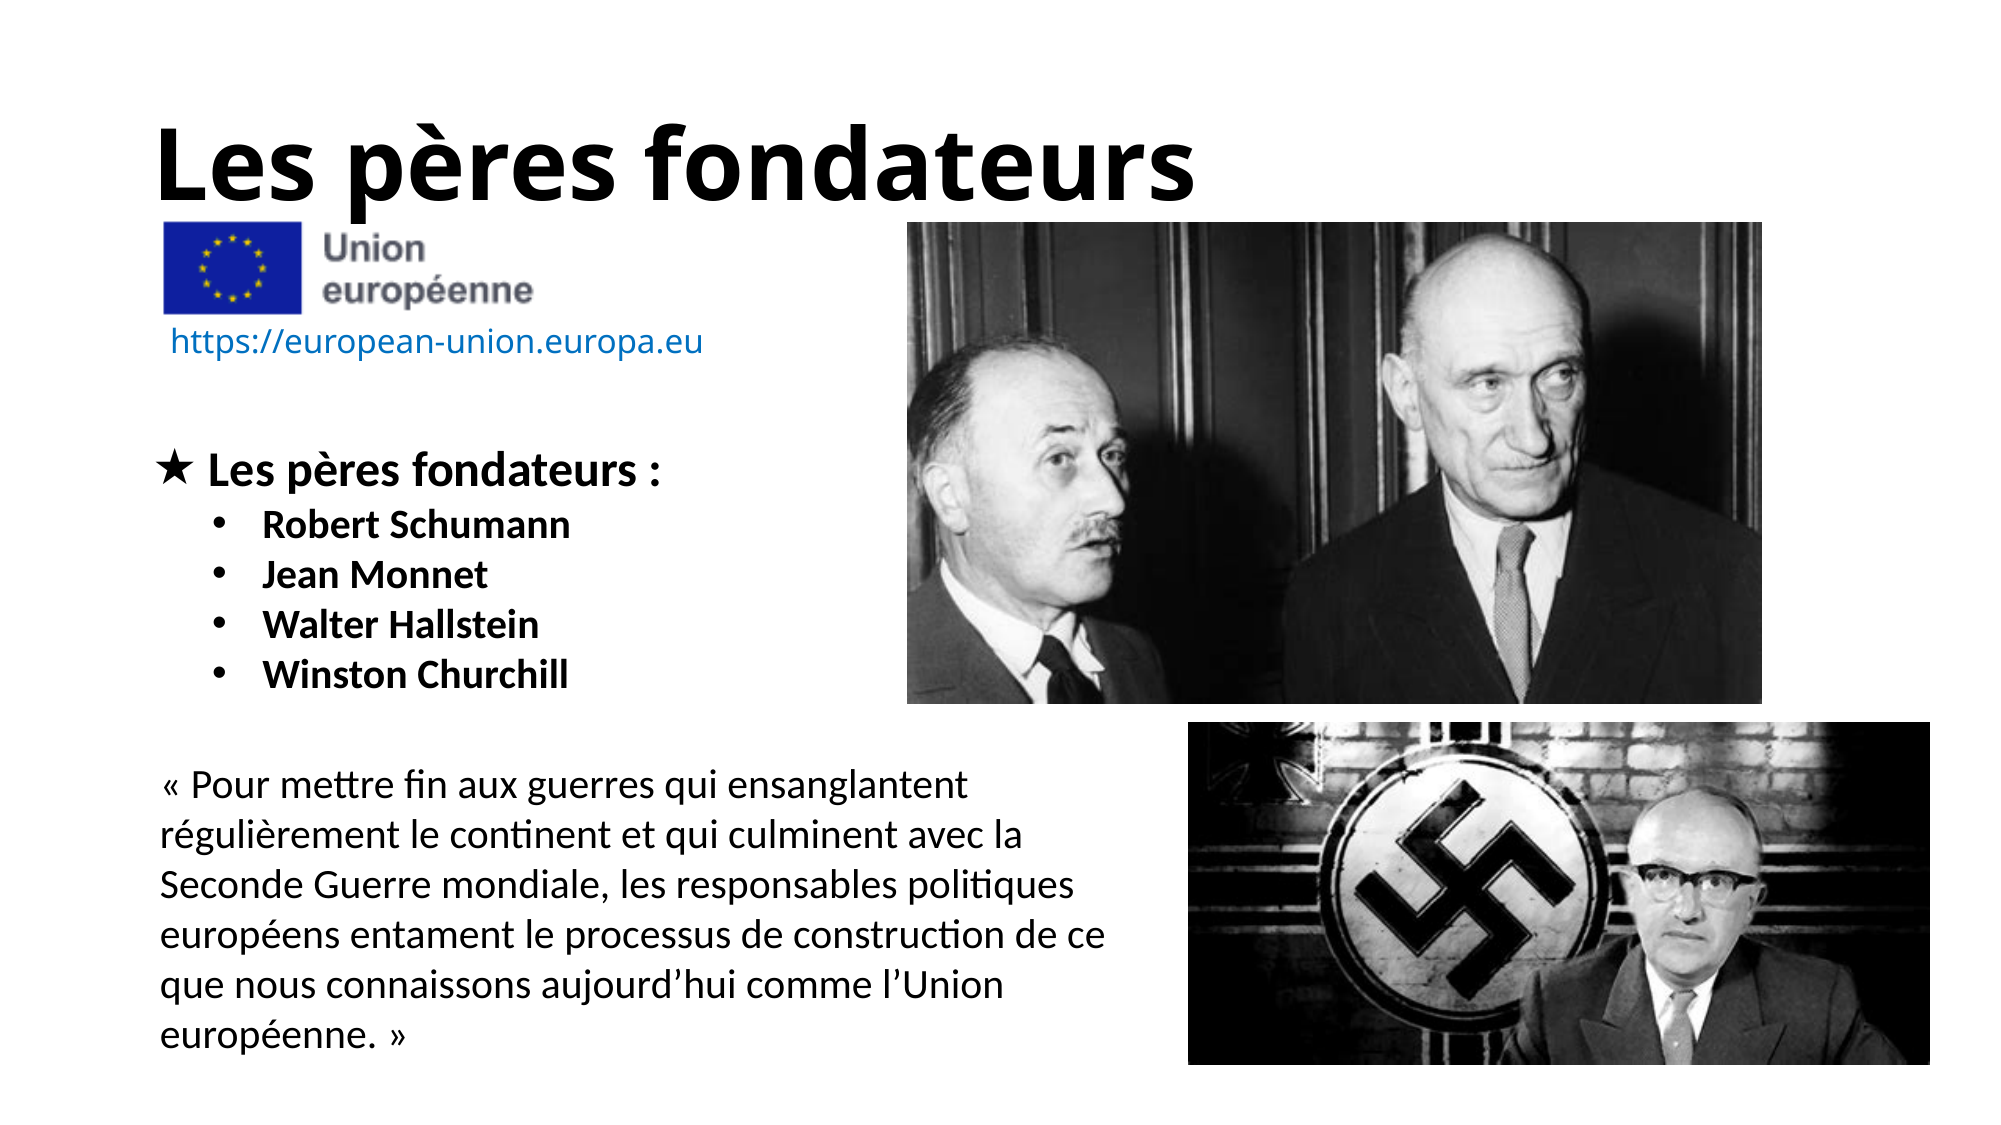

# Les pères fondateurs
https://european-union.europa.eu
Les pères fondateurs :
Robert Schumann
Jean Monnet
Walter Hallstein
Winston Churchill
« Pour mettre fin aux guerres qui ensanglantent régulièrement le continent et qui culminent avec la Seconde Guerre mondiale, les responsables politiques européens entament le processus de construction de ce que nous connaissons aujourd’hui comme l’Union européenne. »